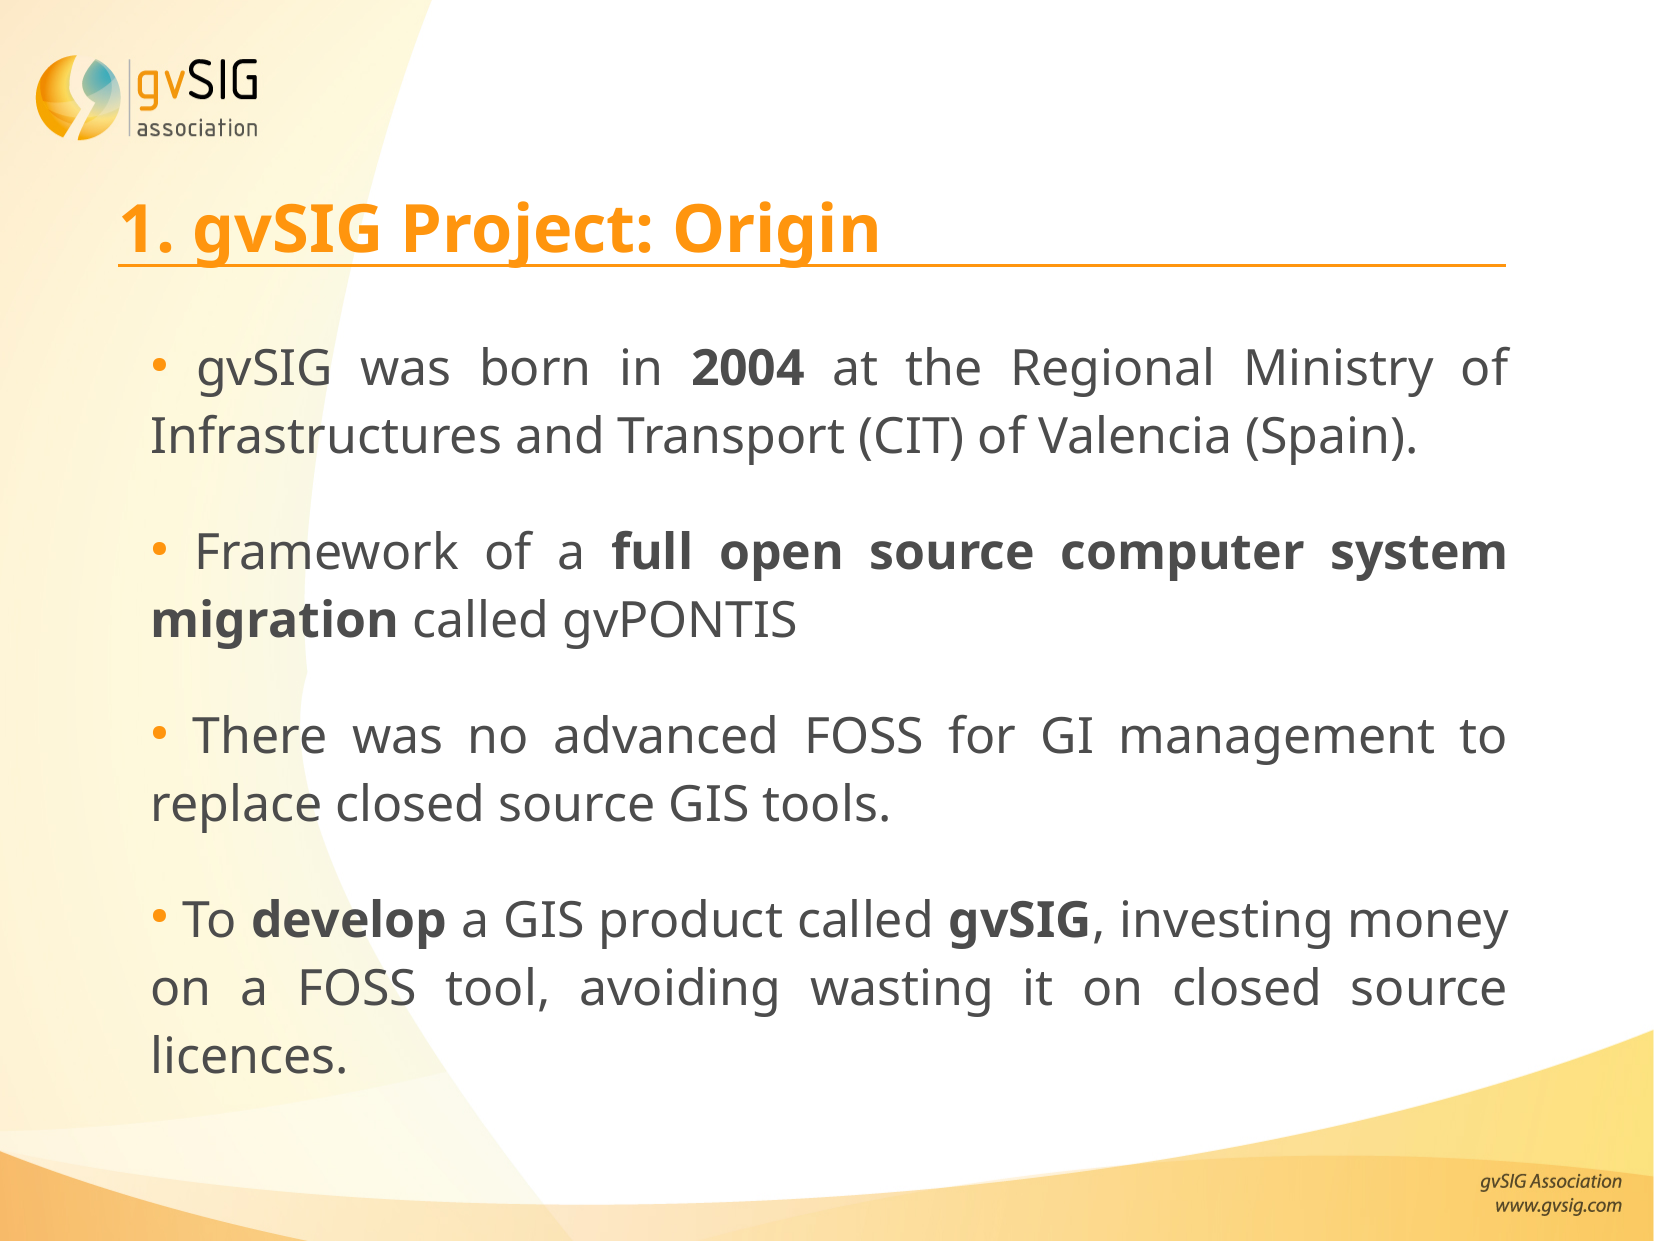

# 1. gvSIG Project: Origin
 gvSIG was born in 2004 at the Regional Ministry of Infrastructures and Transport (CIT) of Valencia (Spain).
 Framework of a full open source computer system migration called gvPONTIS
 There was no advanced FOSS for GI management to replace closed source GIS tools.
 To develop a GIS product called gvSIG, investing money on a FOSS tool, avoiding wasting it on closed source licences.